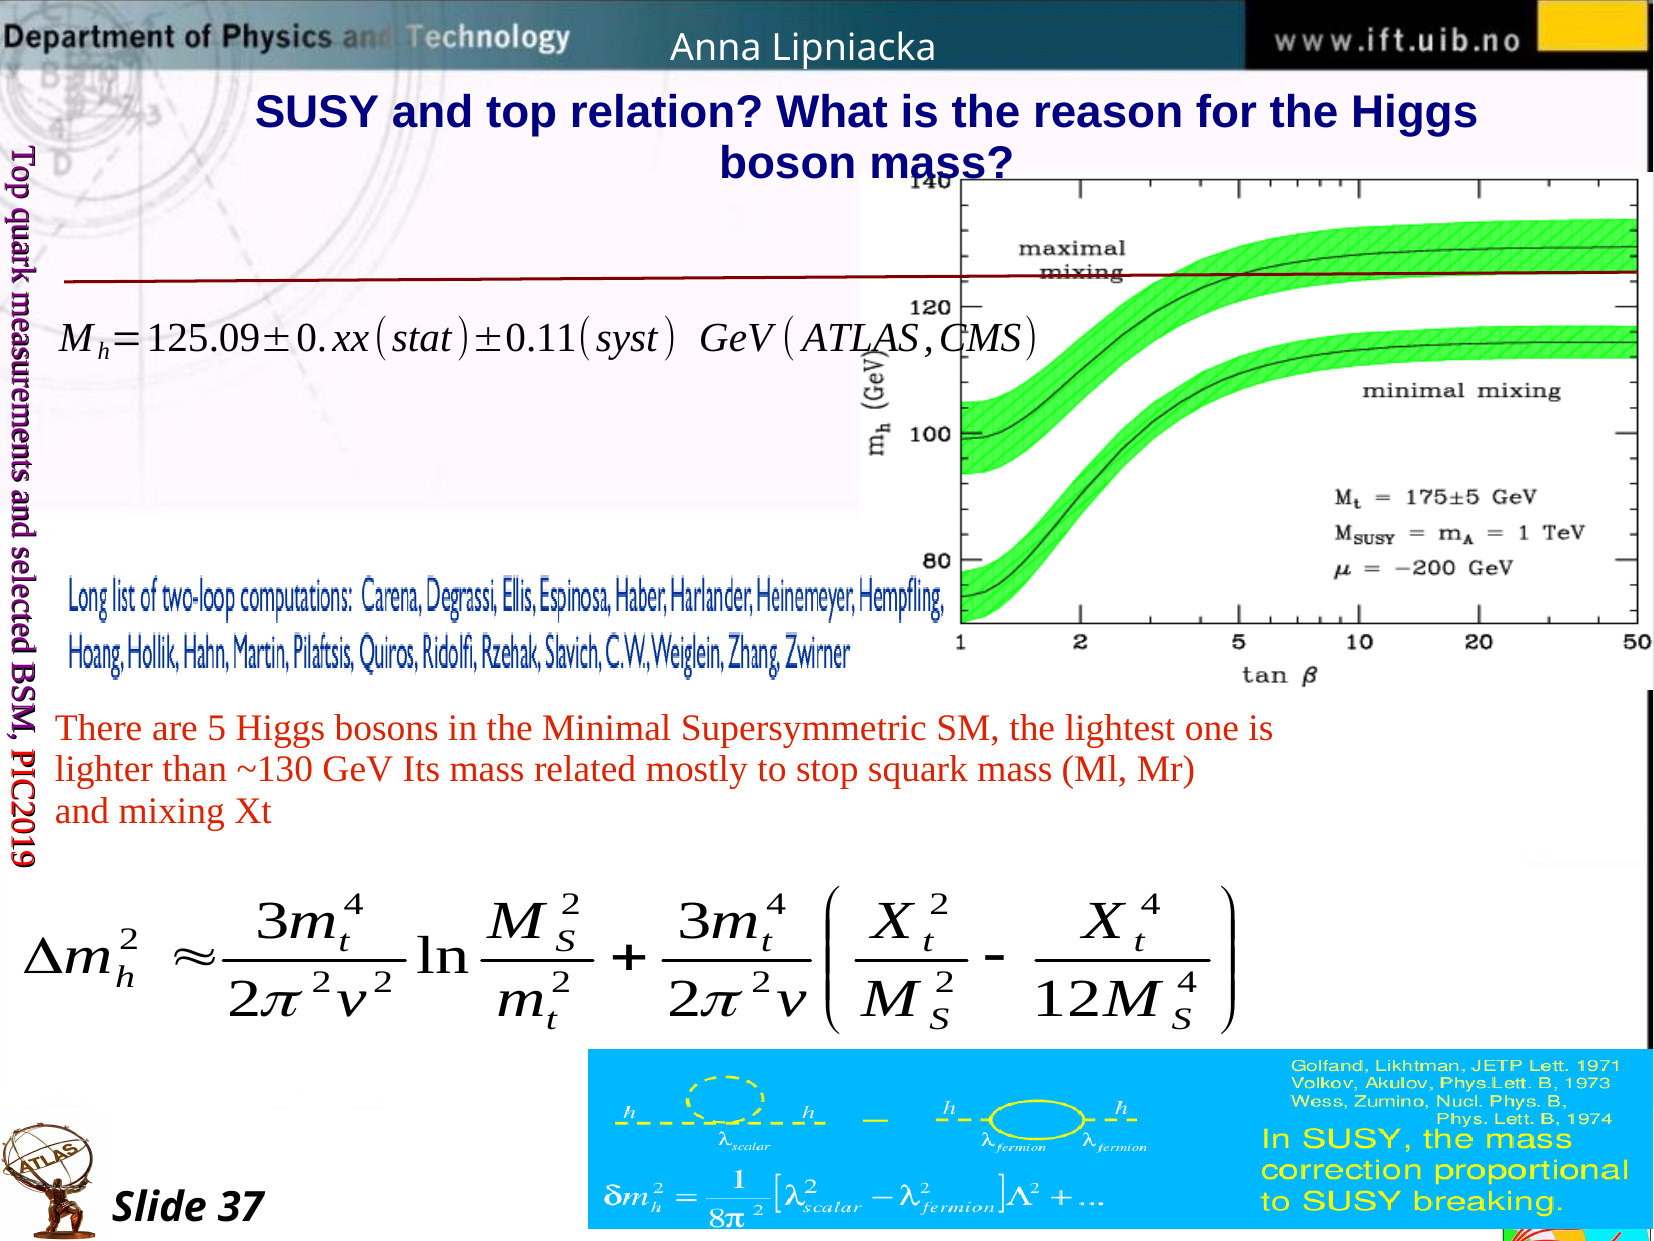

# SUSY and top relation? What is the reason for the Higgs boson mass?
There are 5 Higgs bosons in the Minimal Supersymmetric SM, the lightest one is
lighter than ~130 GeV Its mass related mostly to stop squark mass (Ml, Mr)
and mixing Xt
Slide 37